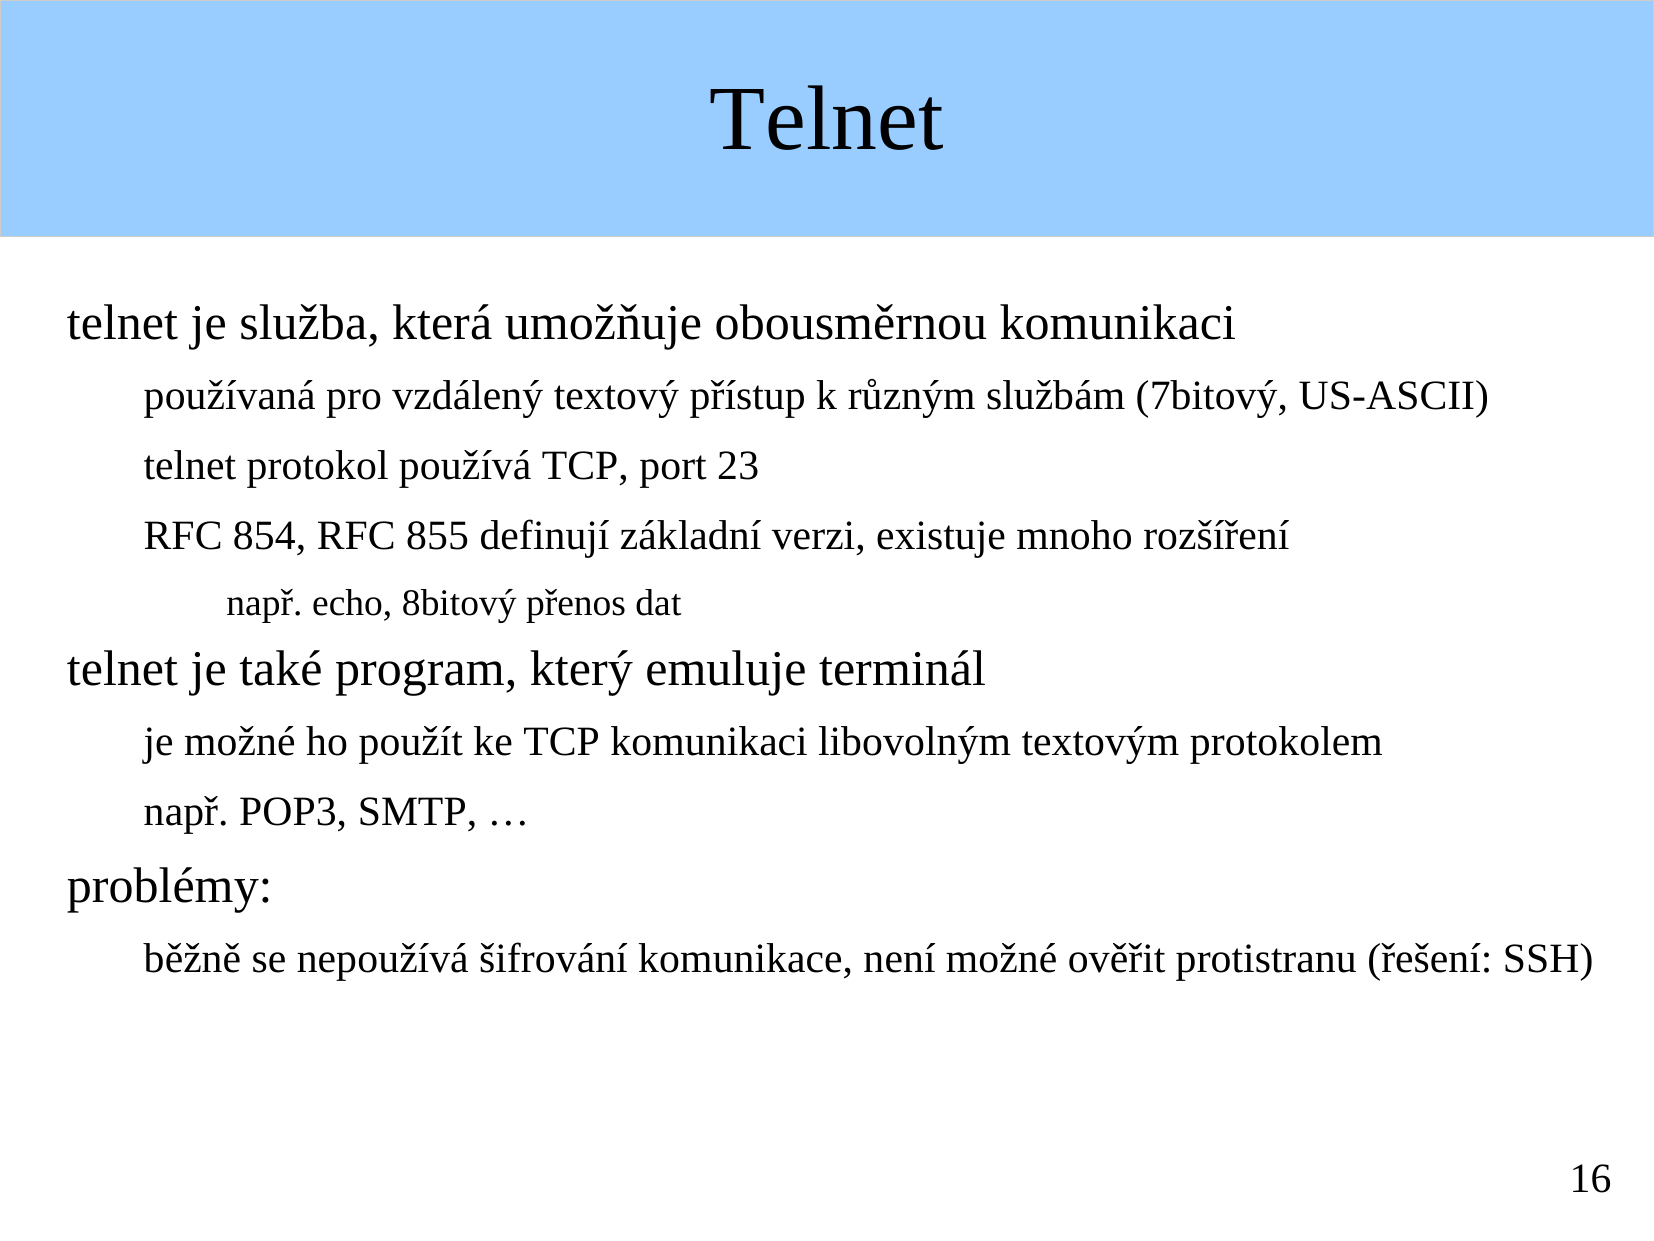

# Telnet
telnet je služba, která umožňuje obousměrnou komunikaci
používaná pro vzdálený textový přístup k různým službám (7bitový, US-ASCII)
telnet protokol používá TCP, port 23
RFC 854, RFC 855 definují základní verzi, existuje mnoho rozšíření
např. echo, 8bitový přenos dat
telnet je také program, který emuluje terminál
je možné ho použít ke TCP komunikaci libovolným textovým protokolem
např. POP3, SMTP, …
problémy:
běžně se nepoužívá šifrování komunikace, není možné ověřit protistranu (řešení: SSH)